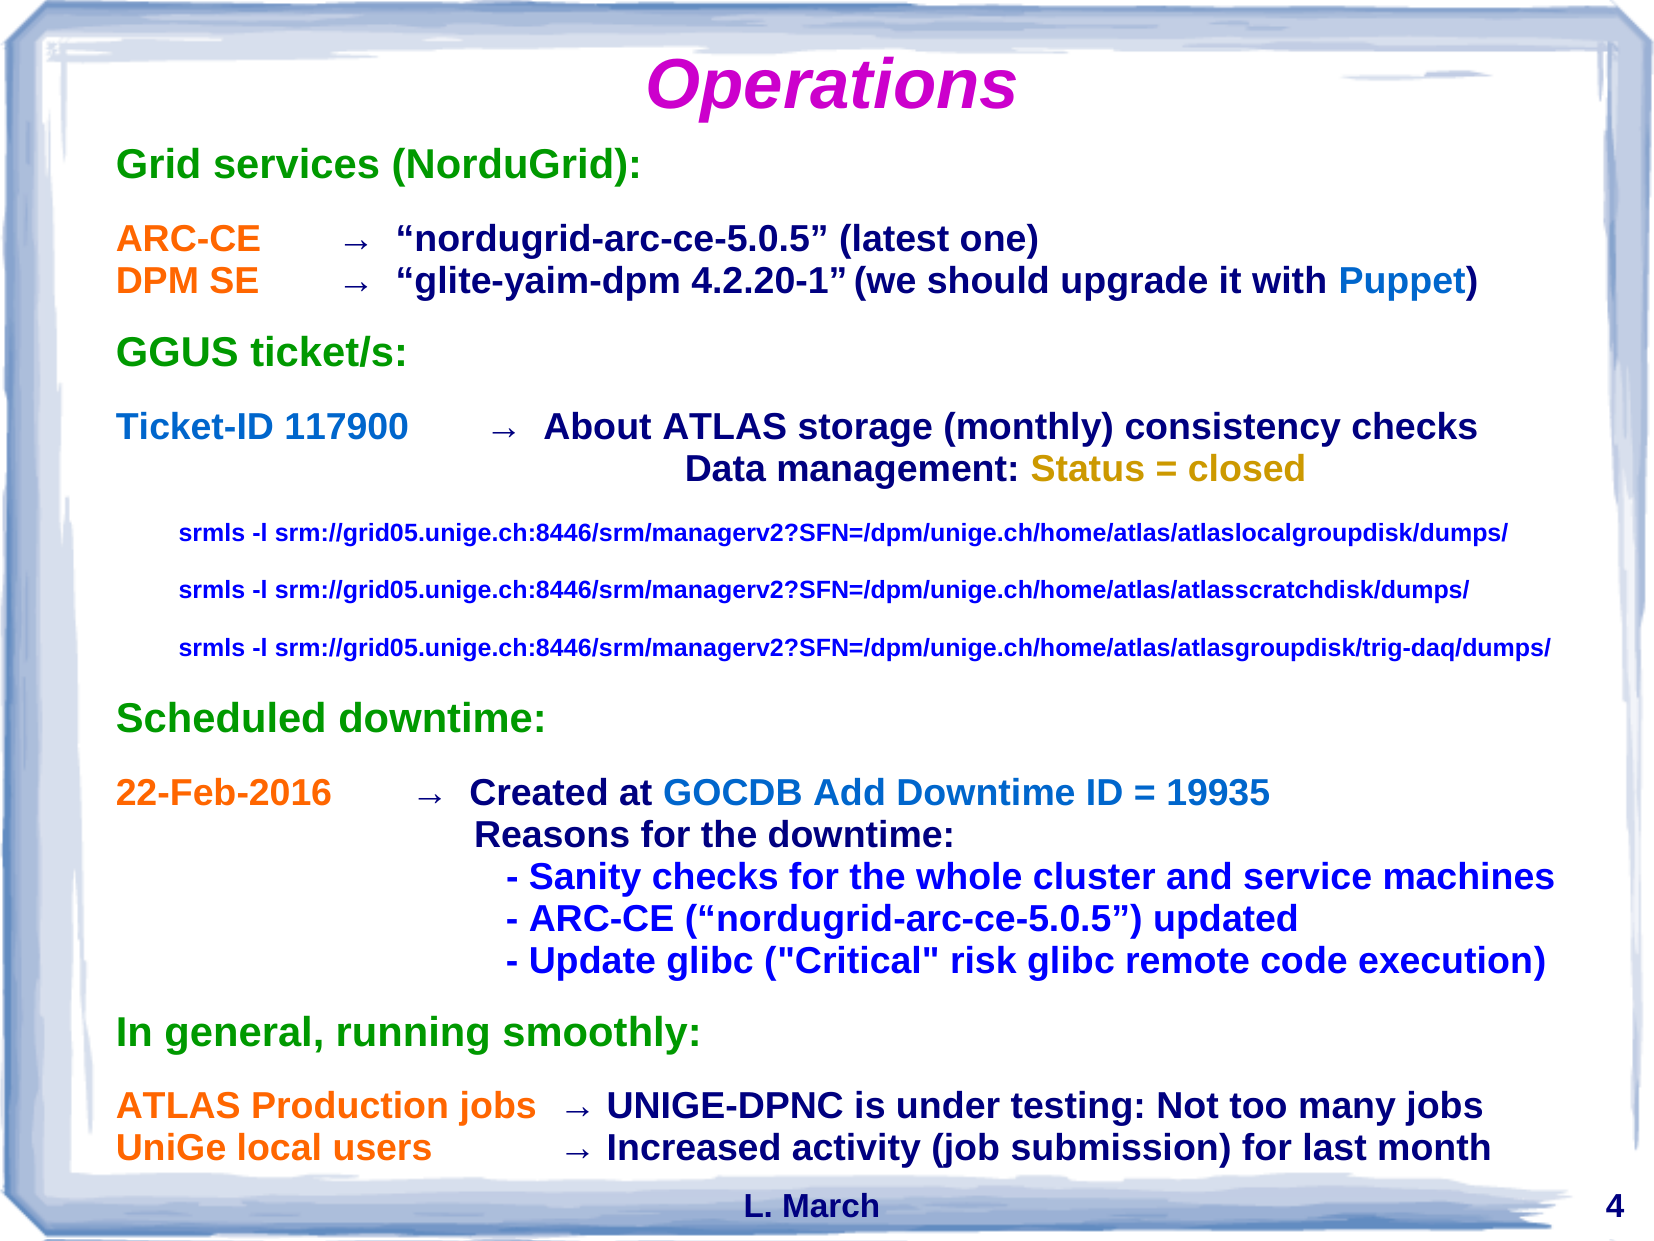

# Operations
Grid services (NorduGrid):
ARC-CE		→ “nordugrid-arc-ce-5.0.5” (latest one)							DPM SE		→ “glite-yaim-dpm 4.2.20-1”	(we should upgrade it with Puppet)
GGUS ticket/s:
Ticket-ID 117900		→ About ATLAS storage (monthly) consistency checks 									 Data management: Status = closed
srmls -l srm://grid05.unige.ch:8446/srm/managerv2?SFN=/dpm/unige.ch/home/atlas/atlaslocalgroupdisk/dumps/
srmls -l srm://grid05.unige.ch:8446/srm/managerv2?SFN=/dpm/unige.ch/home/atlas/atlasscratchdisk/dumps/
srmls -l srm://grid05.unige.ch:8446/srm/managerv2?SFN=/dpm/unige.ch/home/atlas/atlasgroupdisk/trig-daq/dumps/
Scheduled downtime:
22-Feb-2016		→ Created at GOCDB Add Downtime ID = 19935								 Reasons for the downtime:													 - Sanity checks for the whole cluster and service machines					 - ARC-CE (“nordugrid-arc-ce-5.0.5”) updated								 - Update glibc ("Critical" risk glibc remote code execution)
In general, running smoothly:
ATLAS Production jobs	→ UNIGE-DPNC is under testing: Not too many jobs	UniGe local users		→ Increased activity (job submission) for last month
L. March
4